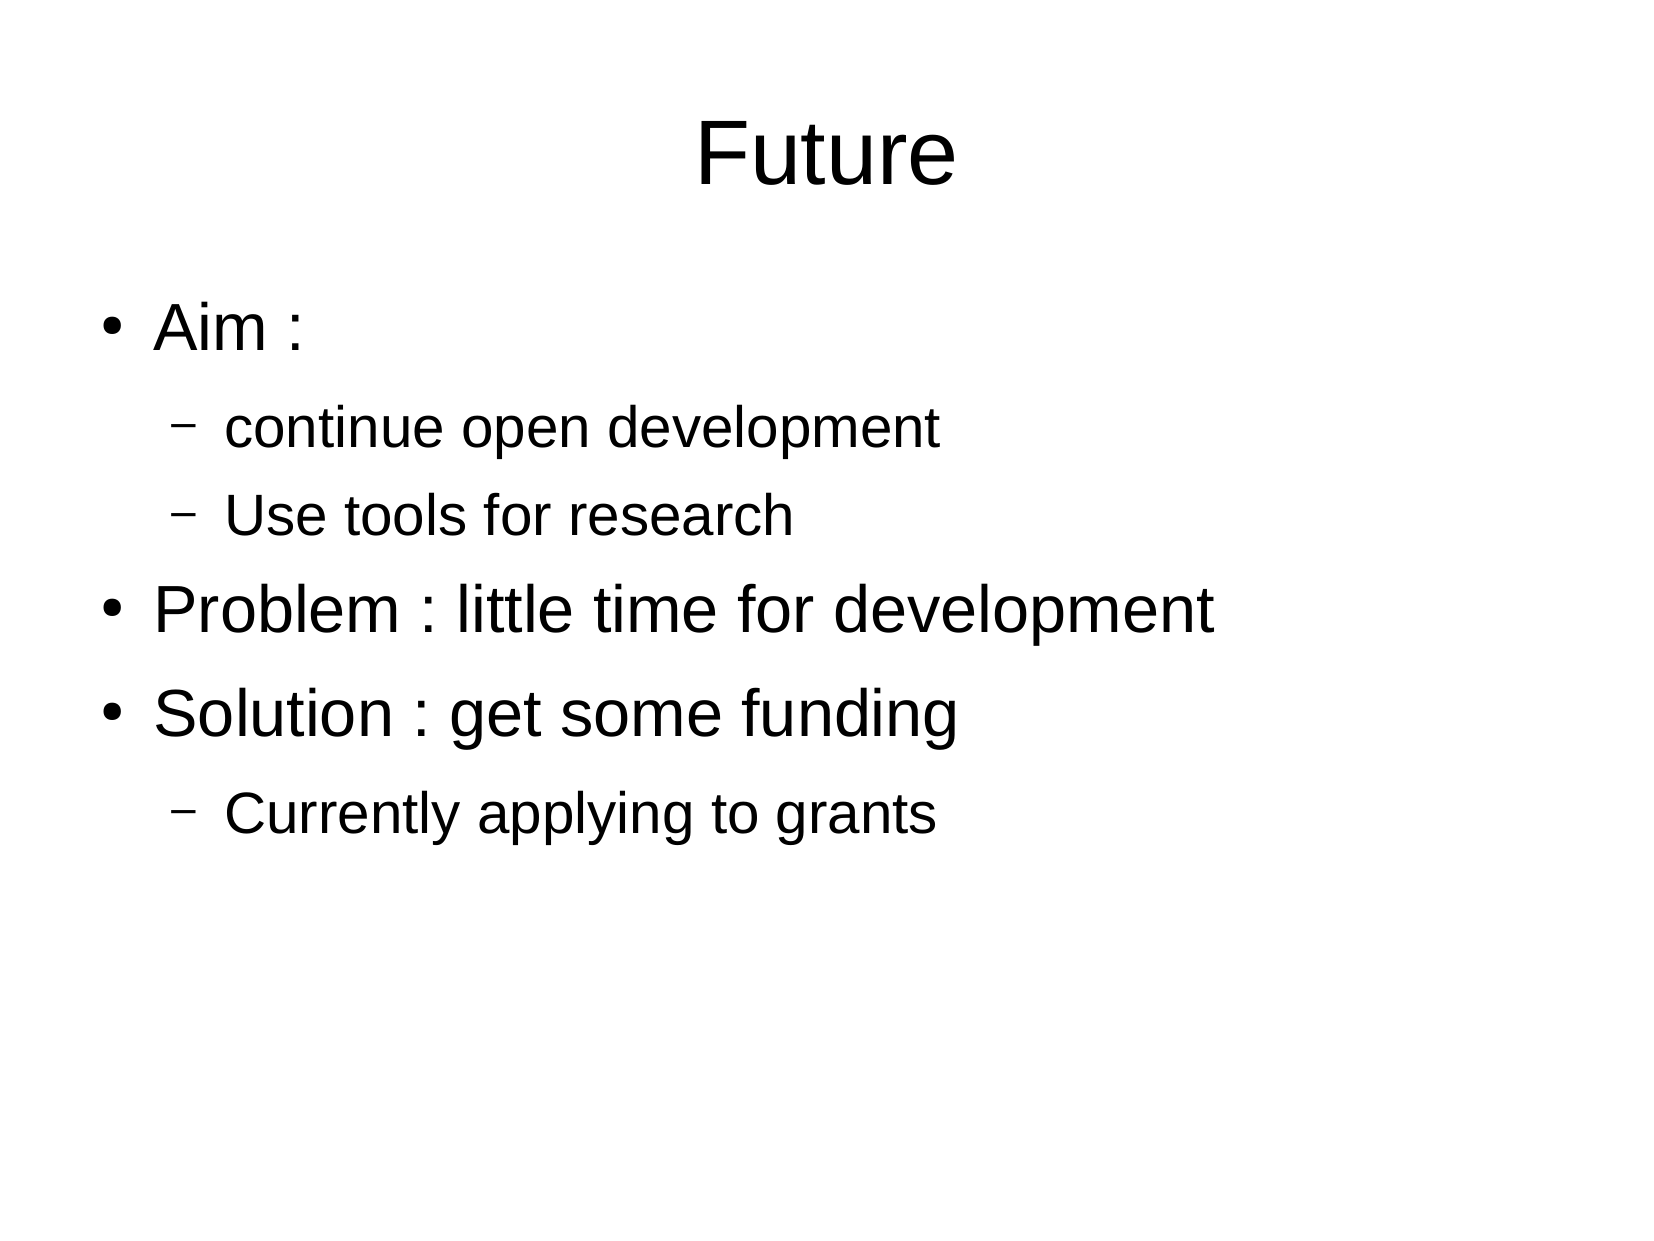

# Future
Aim :
continue open development
Use tools for research
Problem : little time for development
Solution : get some funding
Currently applying to grants